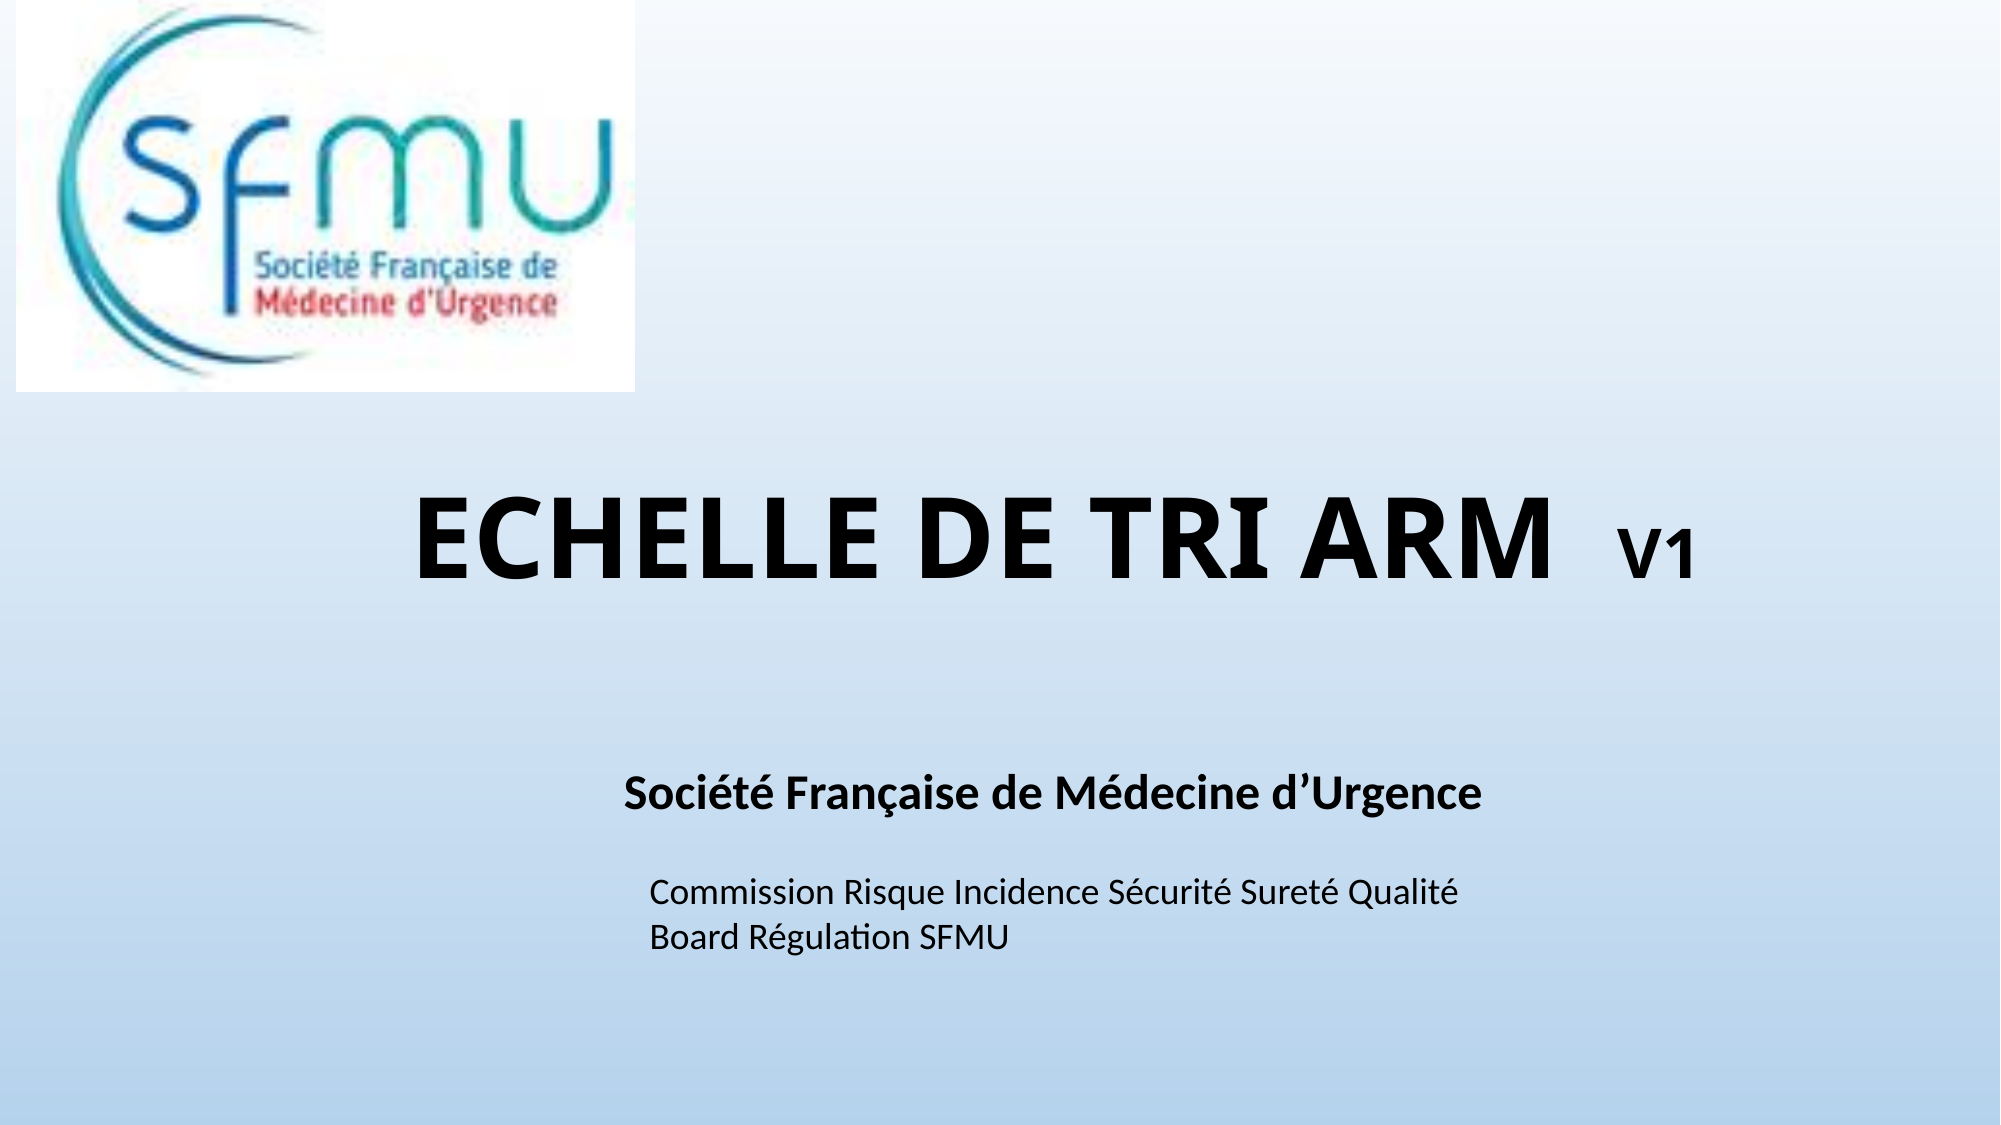

# ECHELLE DE TRI ARM V1
Société Française de Médecine d’Urgence
Commission Risque Incidence Sécurité Sureté Qualité
Board Régulation SFMU